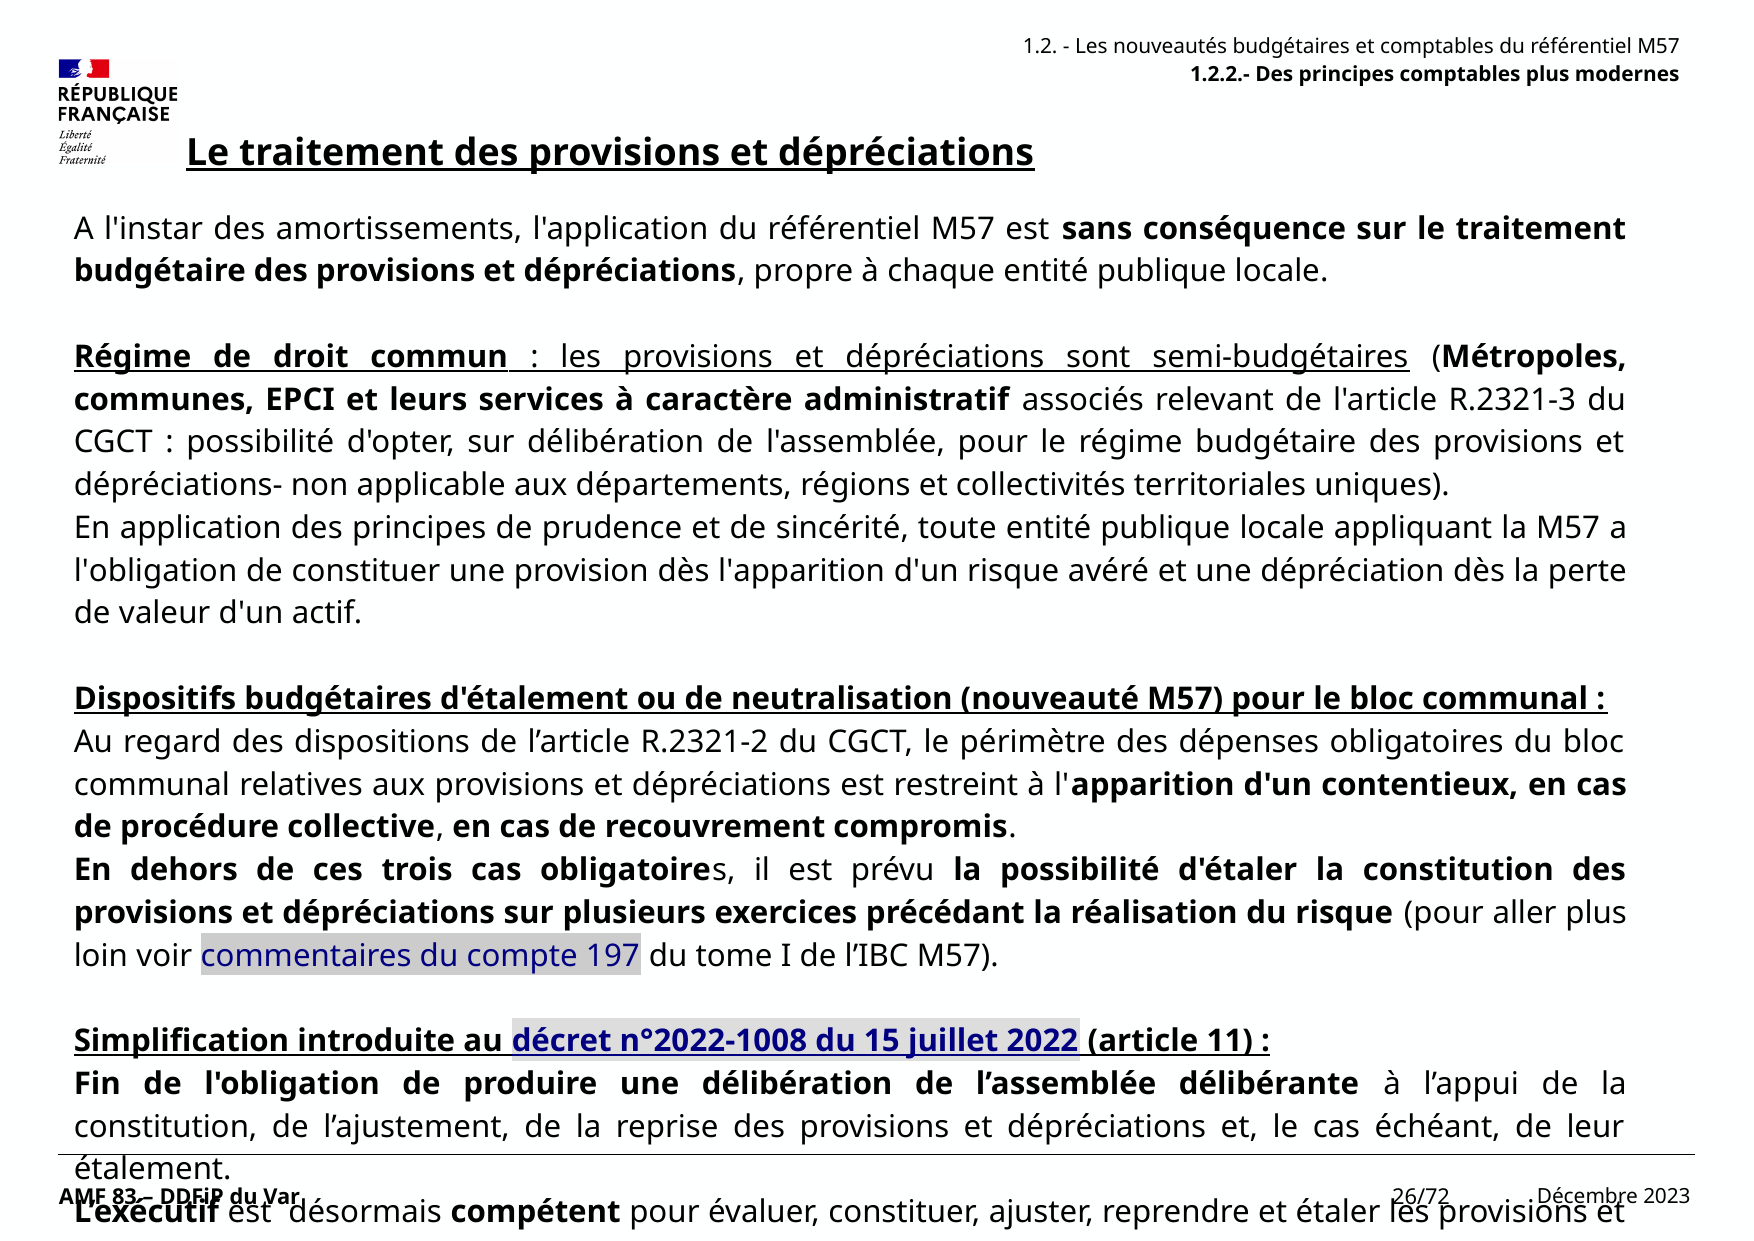

1.2. - Les nouveautés budgétaires et comptables du référentiel M57
1.2.2.- Des principes comptables plus modernes
#
Le traitement des provisions et dépréciations
A l'instar des amortissements, l'application du référentiel M57 est sans conséquence sur le traitement budgétaire des provisions et dépréciations, propre à chaque entité publique locale.
Régime de droit commun : les provisions et dépréciations sont semi-budgétaires (Métropoles, communes, EPCI et leurs services à caractère administratif associés relevant de l'article R.2321-3 du CGCT : possibilité d'opter, sur délibération de l'assemblée, pour le régime budgétaire des provisions et dépréciations- non applicable aux départements, régions et collectivités territoriales uniques).
En application des principes de prudence et de sincérité, toute entité publique locale appliquant la M57 a l'obligation de constituer une provision dès l'apparition d'un risque avéré et une dépréciation dès la perte de valeur d'un actif.
Dispositifs budgétaires d'étalement ou de neutralisation (nouveauté M57) pour le bloc communal :
Au regard des dispositions de l’article R.2321-2 du CGCT, le périmètre des dépenses obligatoires du bloc communal relatives aux provisions et dépréciations est restreint à l'apparition d'un contentieux, en cas de procédure collective, en cas de recouvrement compromis.
En dehors de ces trois cas obligatoires, il est prévu la possibilité d'étaler la constitution des provisions et dépréciations sur plusieurs exercices précédant la réalisation du risque (pour aller plus loin voir commentaires du compte 197 du tome I de l’IBC M57).
Simplification introduite au décret n°2022-1008 du 15 juillet 2022 (article 11) :
Fin de l'obligation de produire une délibération de l’assemblée délibérante à l’appui de la constitution, de l’ajustement, de la reprise des provisions et dépréciations et, le cas échéant, de leur étalement.
L’exécutif est désormais compétent pour évaluer, constituer, ajuster, reprendre et étaler les provisions et dépréciations, dans la limite des crédits budgétaires disponibles.